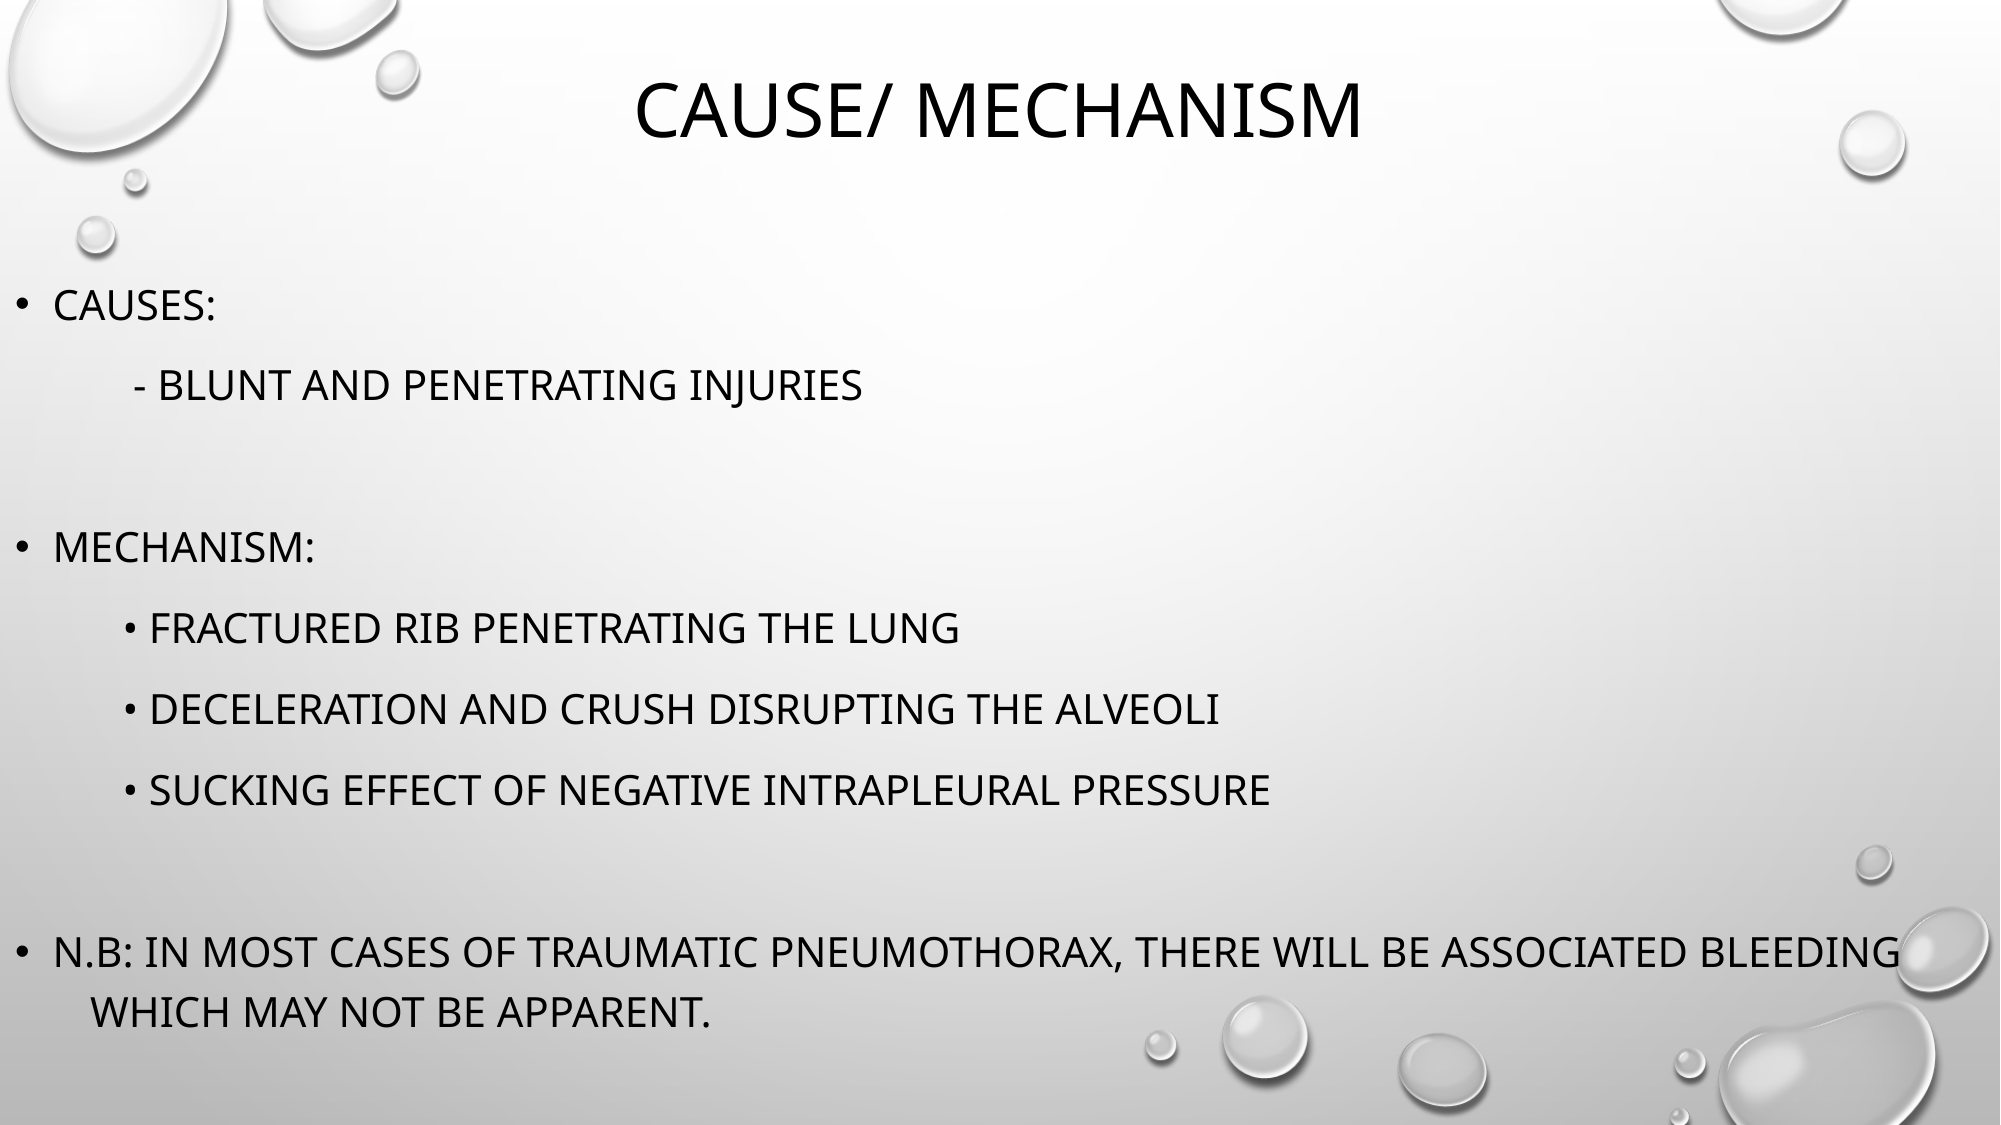

# CAUSE/ MECHANISM
CAUSES:
 - Blunt and penetrating injuries
MECHANISM:
 • Fractured rib penetrating the lung
 • Deceleration and crush disrupting the alveoli
 • Sucking effect of negative intrapleural pressure
N.B: In most cases of traumatic pneumothorax, there will be associated bleeding which may not be apparent.